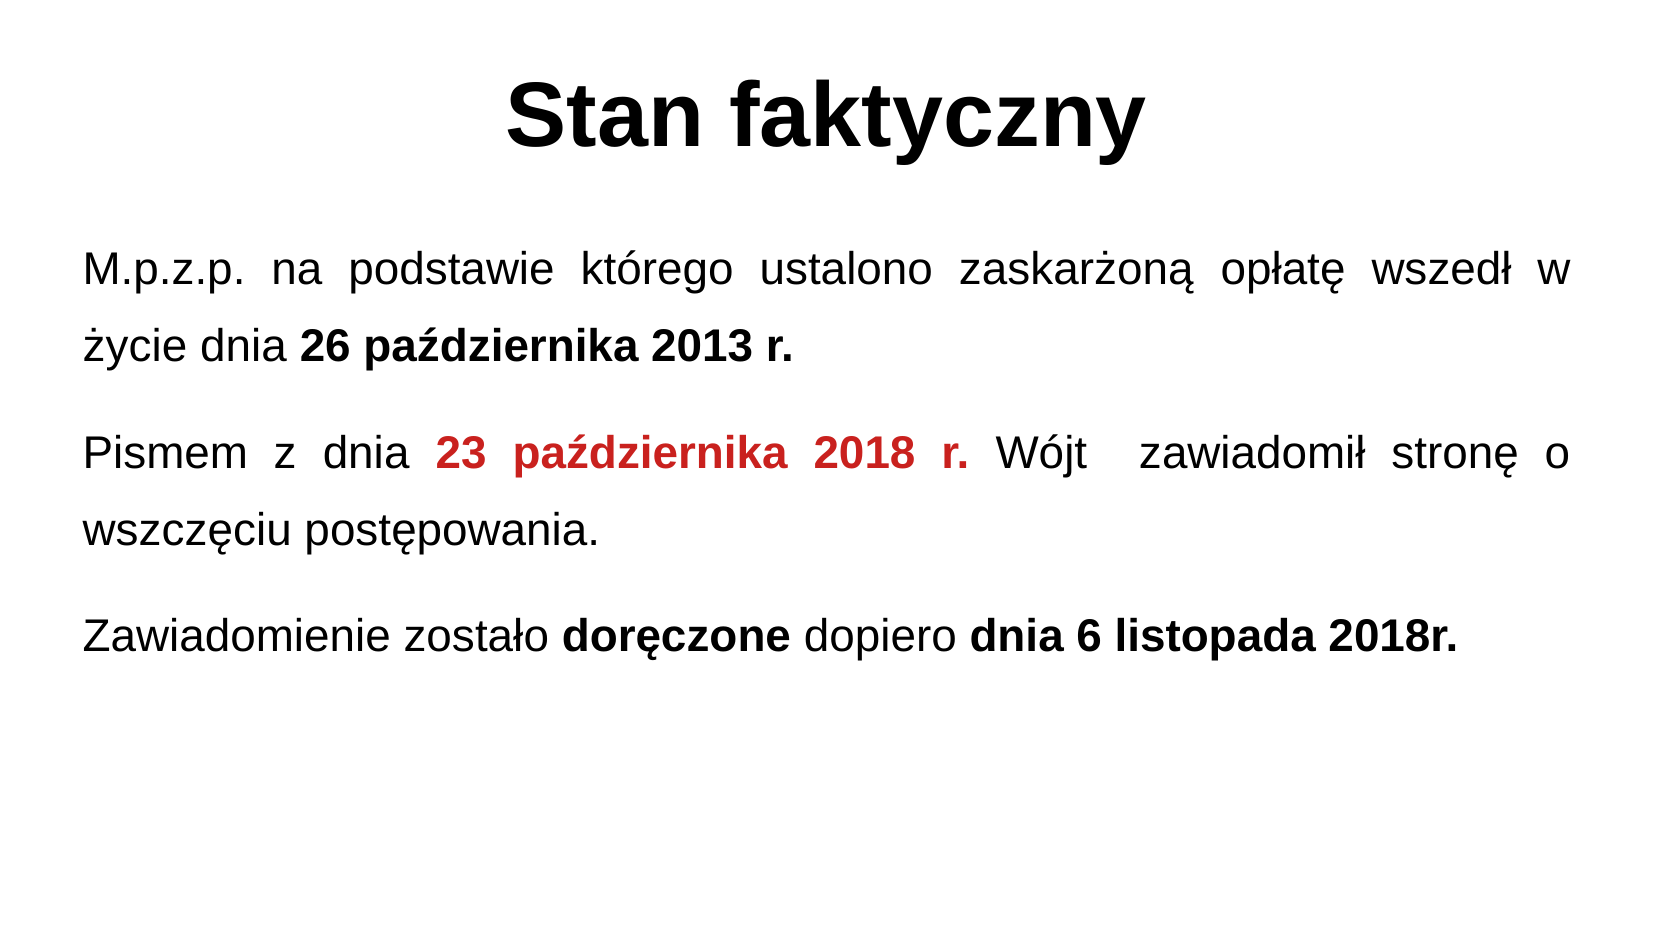

# Stan faktyczny
M.p.z.p. na podstawie którego ustalono zaskarżoną opłatę wszedł w życie dnia 26 października 2013 r.
Pismem z dnia 23 października 2018 r. Wójt zawiadomił stronę o wszczęciu postępowania.
Zawiadomienie zostało doręczone dopiero dnia 6 listopada 2018r.